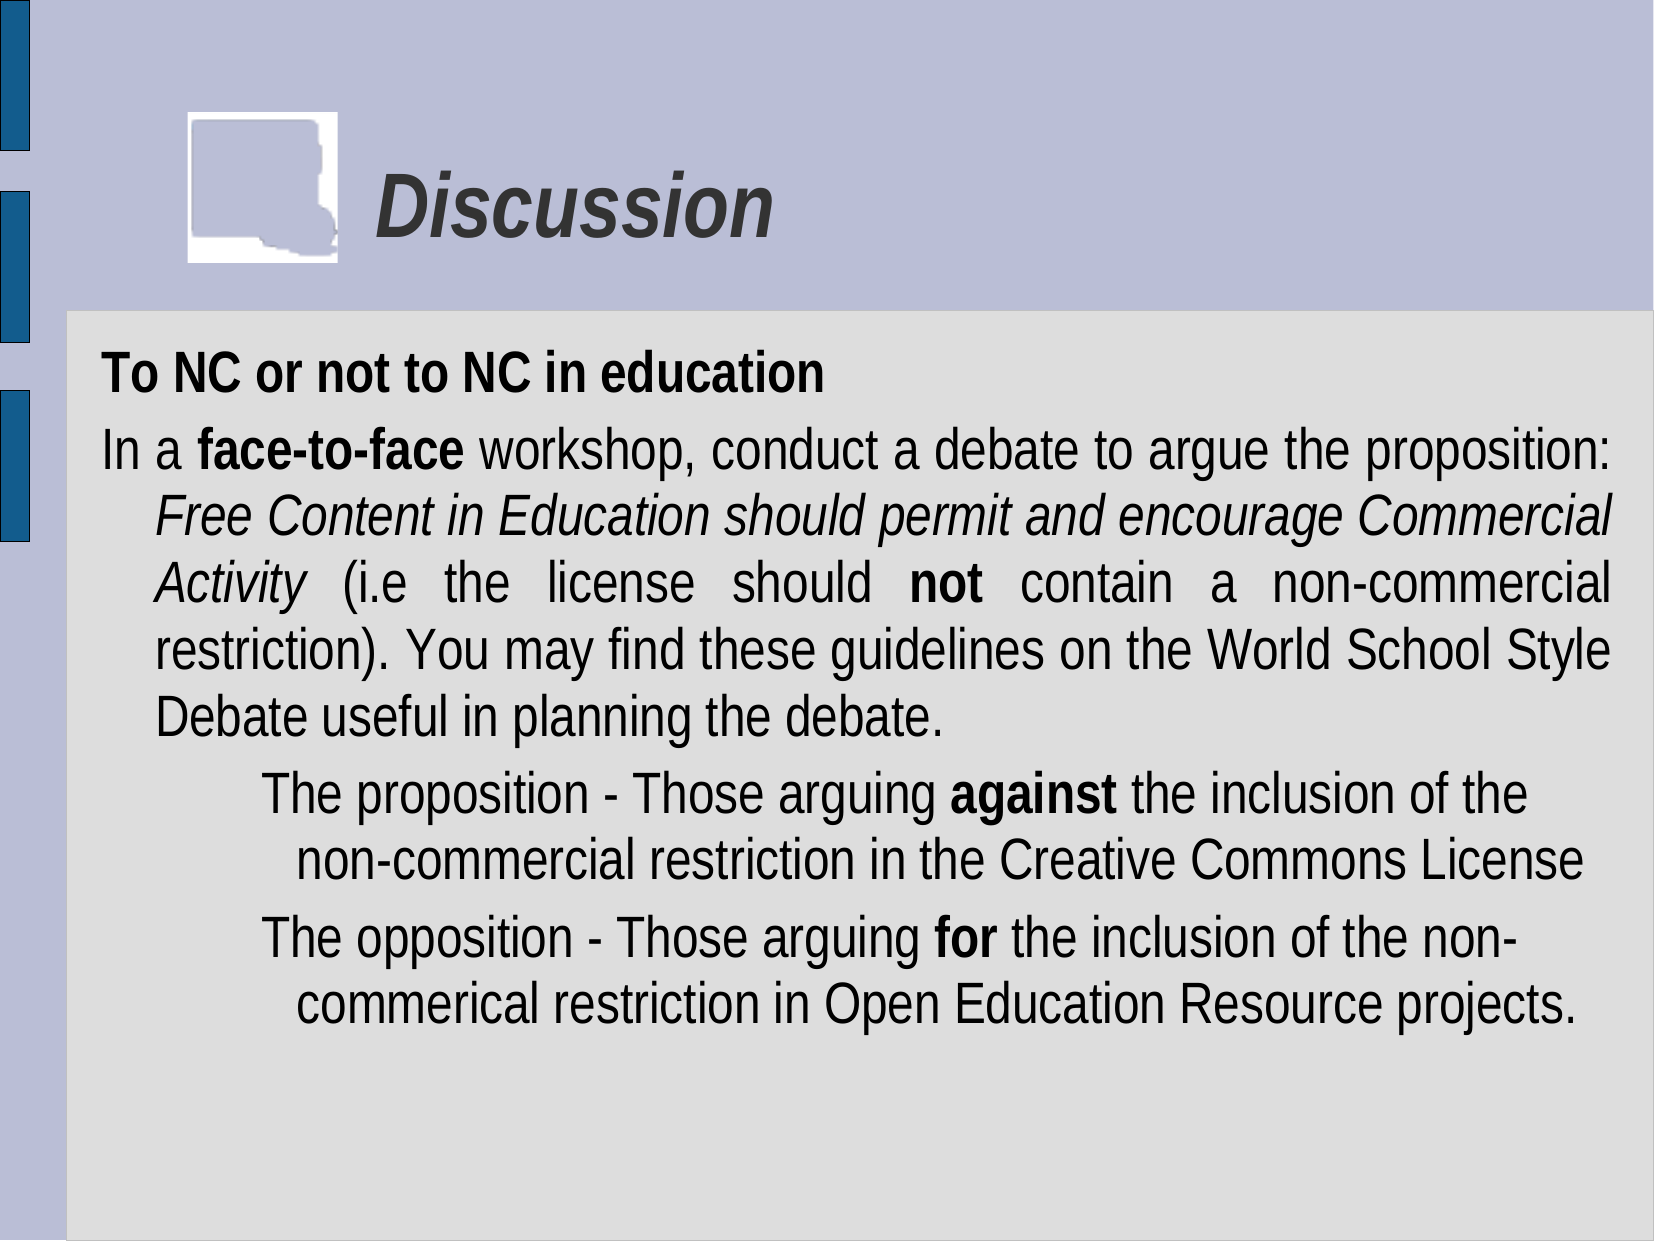

# Discussion
To NC or not to NC in education
In a face-to-face workshop, conduct a debate to argue the proposition: Free Content in Education should permit and encourage Commercial Activity (i.e the license should not contain a non-commercial restriction). You may find these guidelines on the World School Style Debate useful in planning the debate.
The proposition - Those arguing against the inclusion of the non-commercial restriction in the Creative Commons License
The opposition - Those arguing for the inclusion of the non-commerical restriction in Open Education Resource projects.